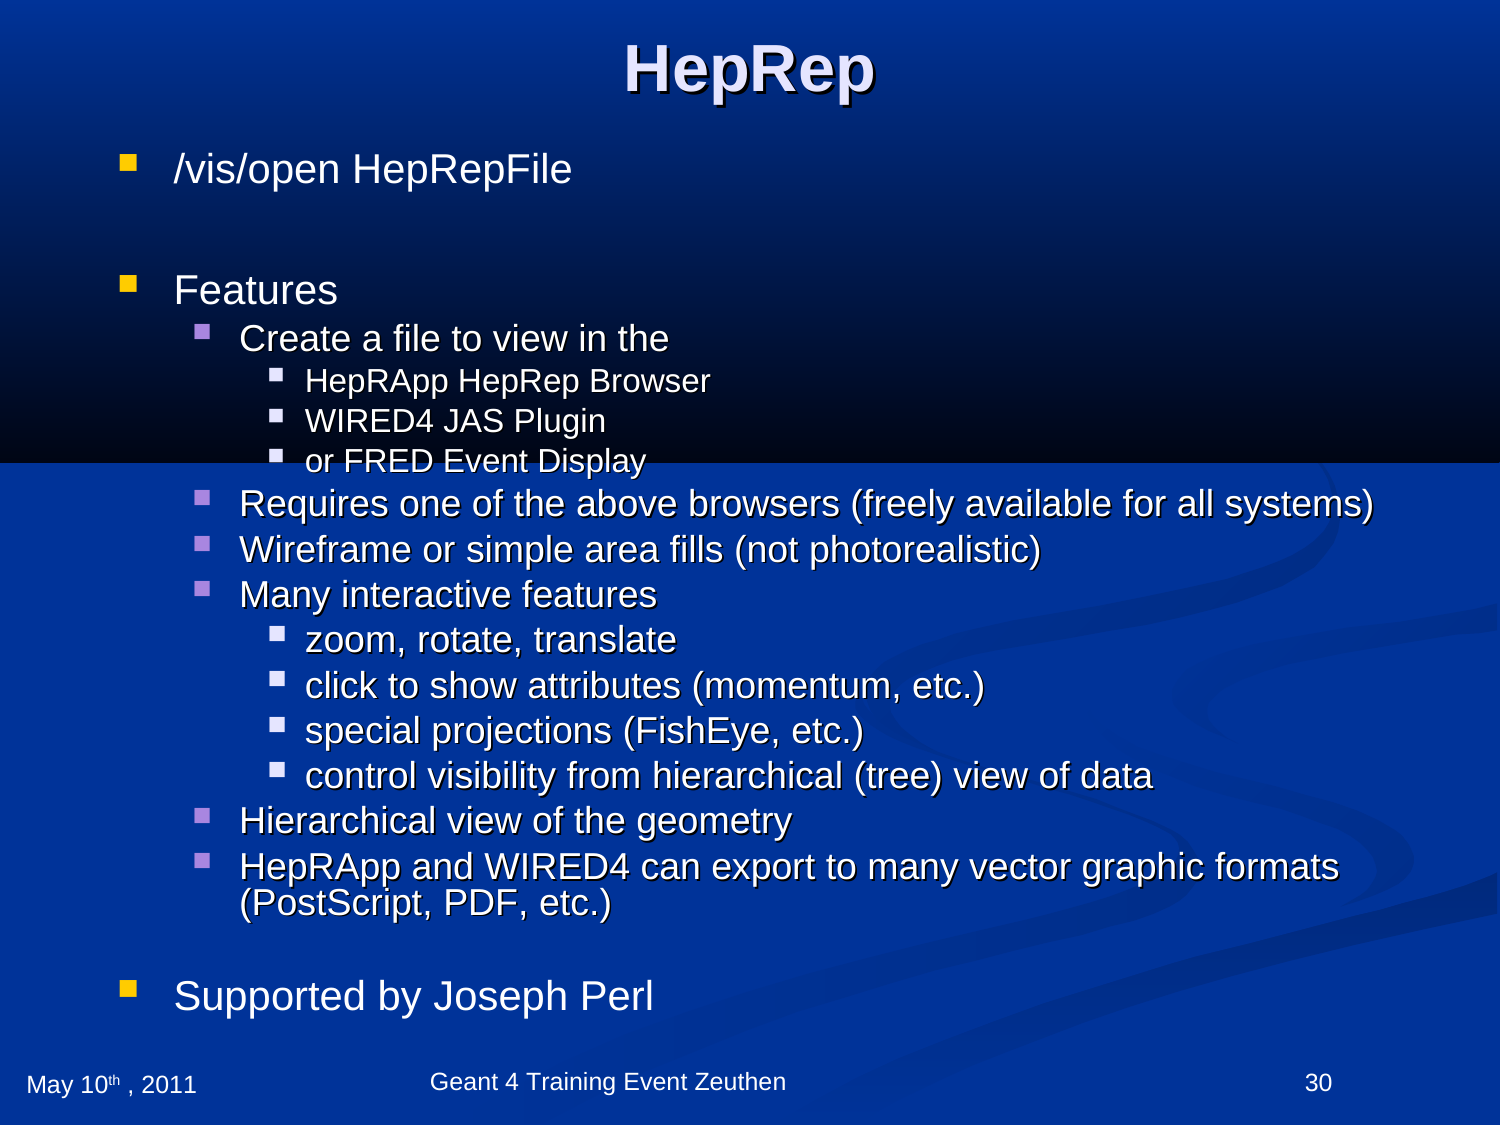

# HepRep
/vis/open HepRepFile
Features
Create a file to view in the
HepRApp HepRep Browser
WIRED4 JAS Plugin
or FRED Event Display
Requires one of the above browsers (freely available for all systems)
Wireframe or simple area fills (not photorealistic)
Many interactive features
zoom, rotate, translate
click to show attributes (momentum, etc.)
special projections (FishEye, etc.)
control visibility from hierarchical (tree) view of data
Hierarchical view of the geometry
HepRApp and WIRED4 can export to many vector graphic formats (PostScript, PDF, etc.)
Supported by Joseph Perl
Introduction to Geant4 Visualization J. Perl
10 January 2011
30